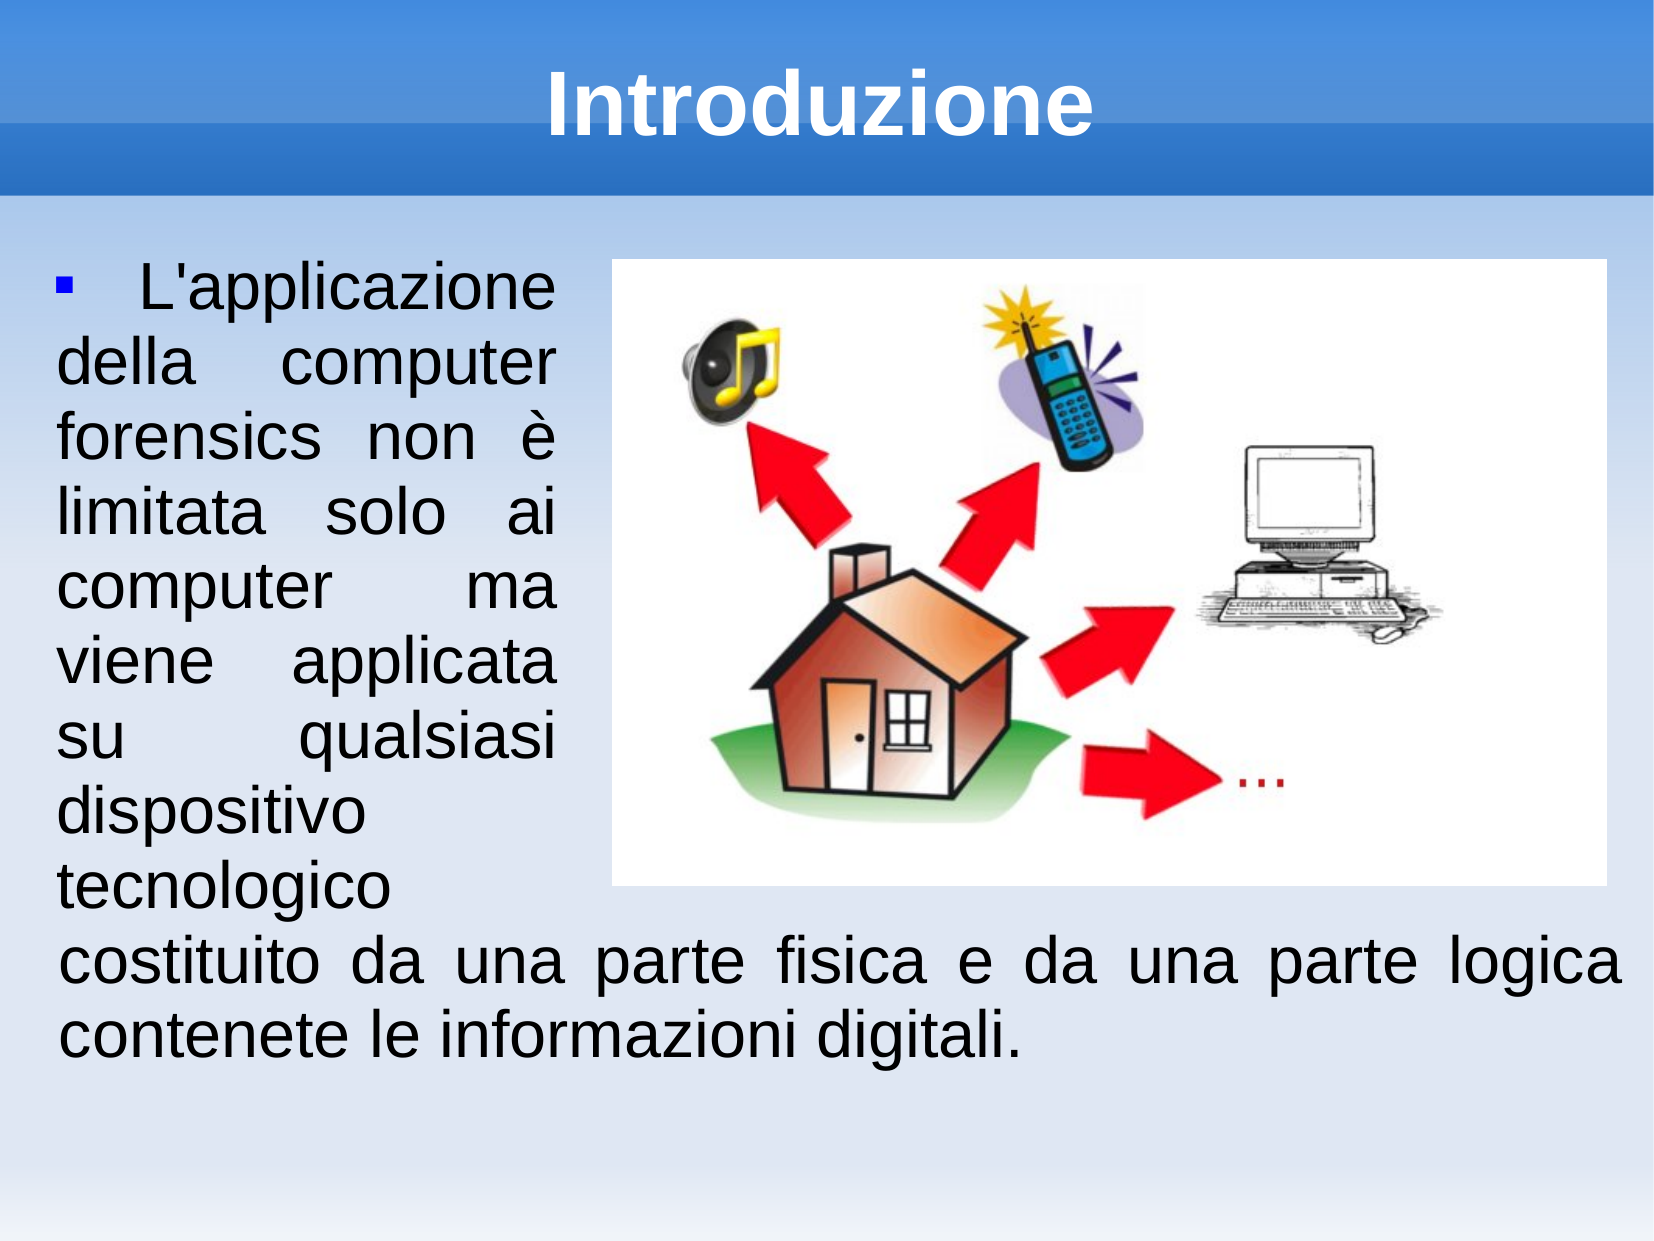

# Introduzione
 L'applicazione della computer forensics non è limitata solo ai computer ma viene applicata su qualsiasi dispositivo tecnologico
costituito da una parte fisica e da una parte logica contenete le informazioni digitali.